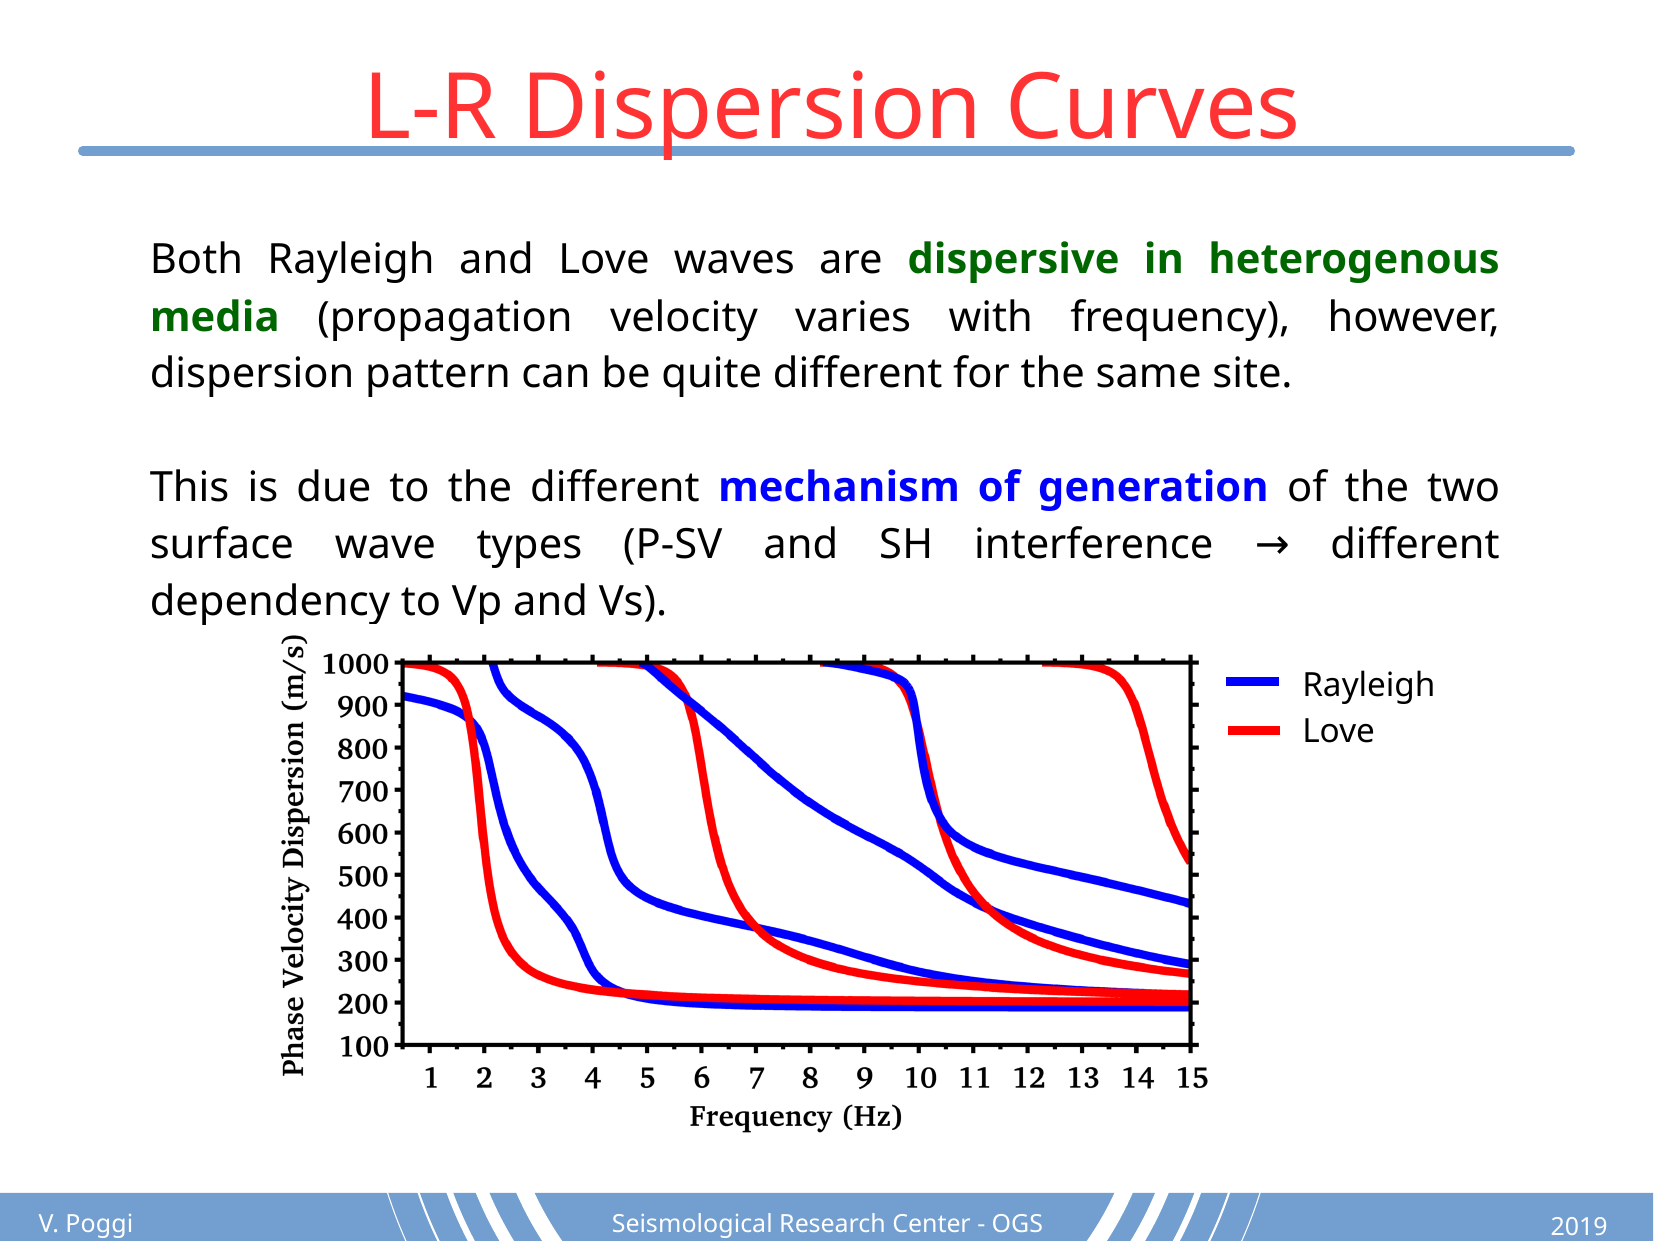

L-R Dispersion Curves
Both Rayleigh and Love waves are dispersive in heterogenous media (propagation velocity varies with frequency), however, dispersion pattern can be quite different for the same site.
This is due to the different mechanism of generation of the two surface wave types (P-SV and SH interference → different dependency to Vp and Vs).
Rayleigh
Love